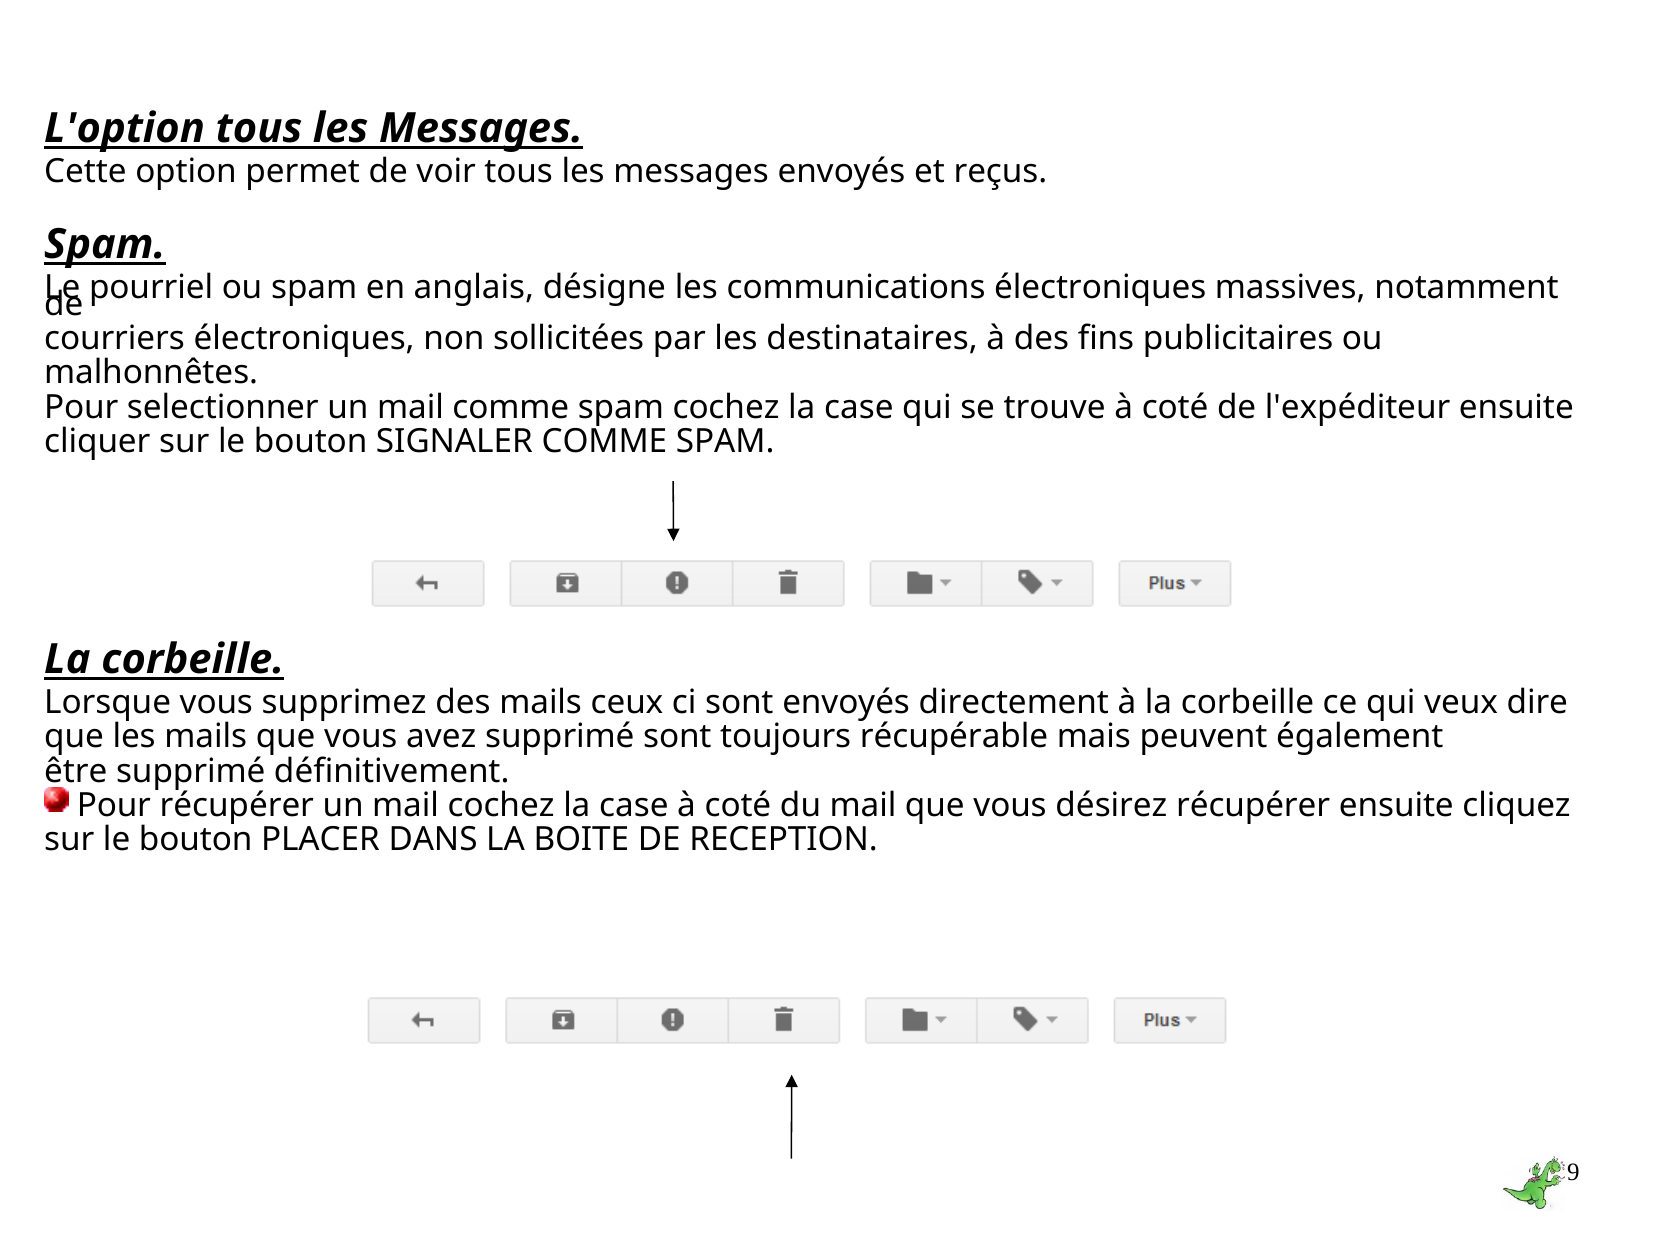

L'option tous les Messages.
Cette option permet de voir tous les messages envoyés et reçus.
Spam.
Le pourriel ou spam en anglais, désigne les communications électroniques massives, notamment de
courriers électroniques, non sollicitées par les destinataires, à des fins publicitaires ou
malhonnêtes.
Pour selectionner un mail comme spam cochez la case qui se trouve à coté de l'expéditeur ensuite
cliquer sur le bouton SIGNALER COMME SPAM.
La corbeille.
Lorsque vous supprimez des mails ceux ci sont envoyés directement à la corbeille ce qui veux dire
que les mails que vous avez supprimé sont toujours récupérable mais peuvent également
être supprimé définitivement.
 Pour récupérer un mail cochez la case à coté du mail que vous désirez récupérer ensuite cliquez
sur le bouton PLACER DANS LA BOITE DE RECEPTION.
9